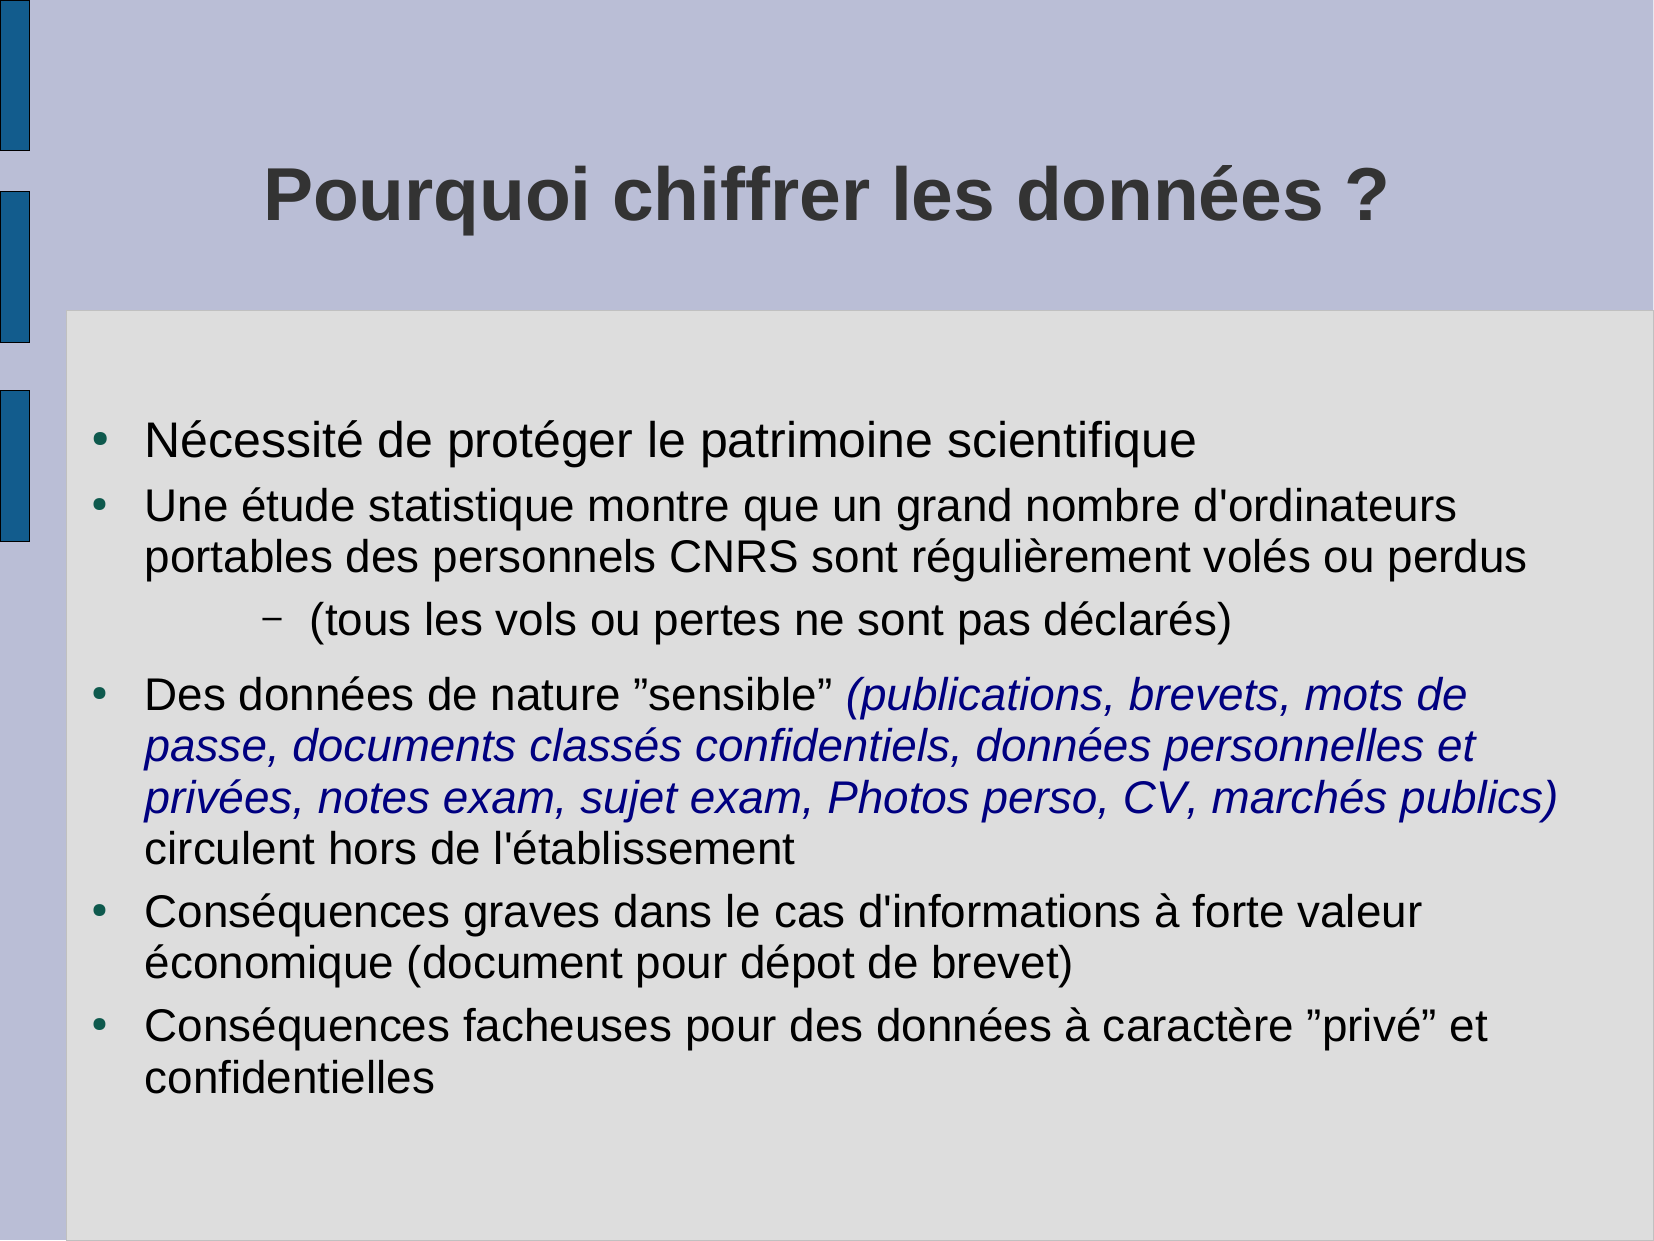

# Pourquoi chiffrer les données ?
Nécessité de protéger le patrimoine scientifique
Une étude statistique montre que un grand nombre d'ordinateurs portables des personnels CNRS sont régulièrement volés ou perdus
(tous les vols ou pertes ne sont pas déclarés)
Des données de nature ”sensible” (publications, brevets, mots de passe, documents classés confidentiels, données personnelles et privées, notes exam, sujet exam, Photos perso, CV, marchés publics) circulent hors de l'établissement
Conséquences graves dans le cas d'informations à forte valeur économique (document pour dépot de brevet)
Conséquences facheuses pour des données à caractère ”privé” et confidentielles